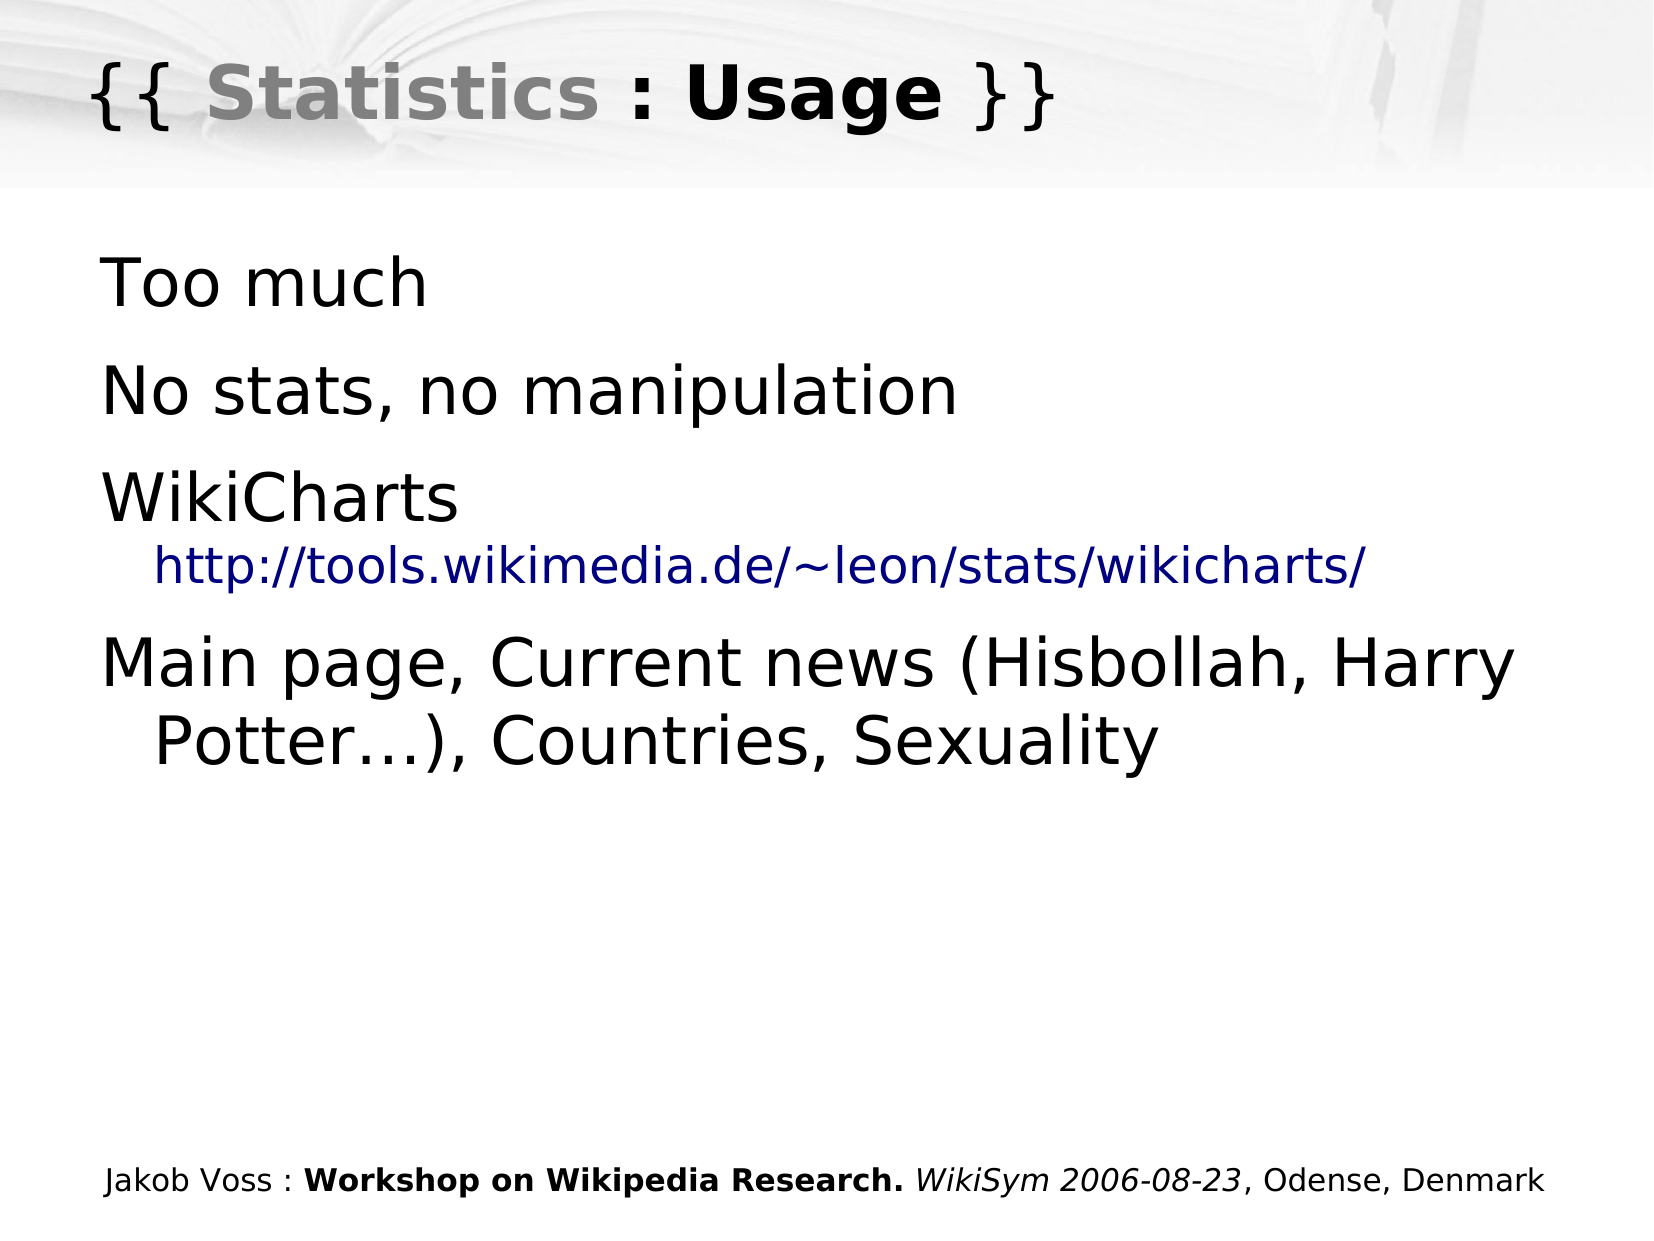

# {{ Statistics : Usage }}
Too much
No stats, no manipulation
WikiCharts
http://tools.wikimedia.de/~leon/stats/wikicharts/
Main page, Current news (Hisbollah, Harry Potter…), Countries, Sexuality